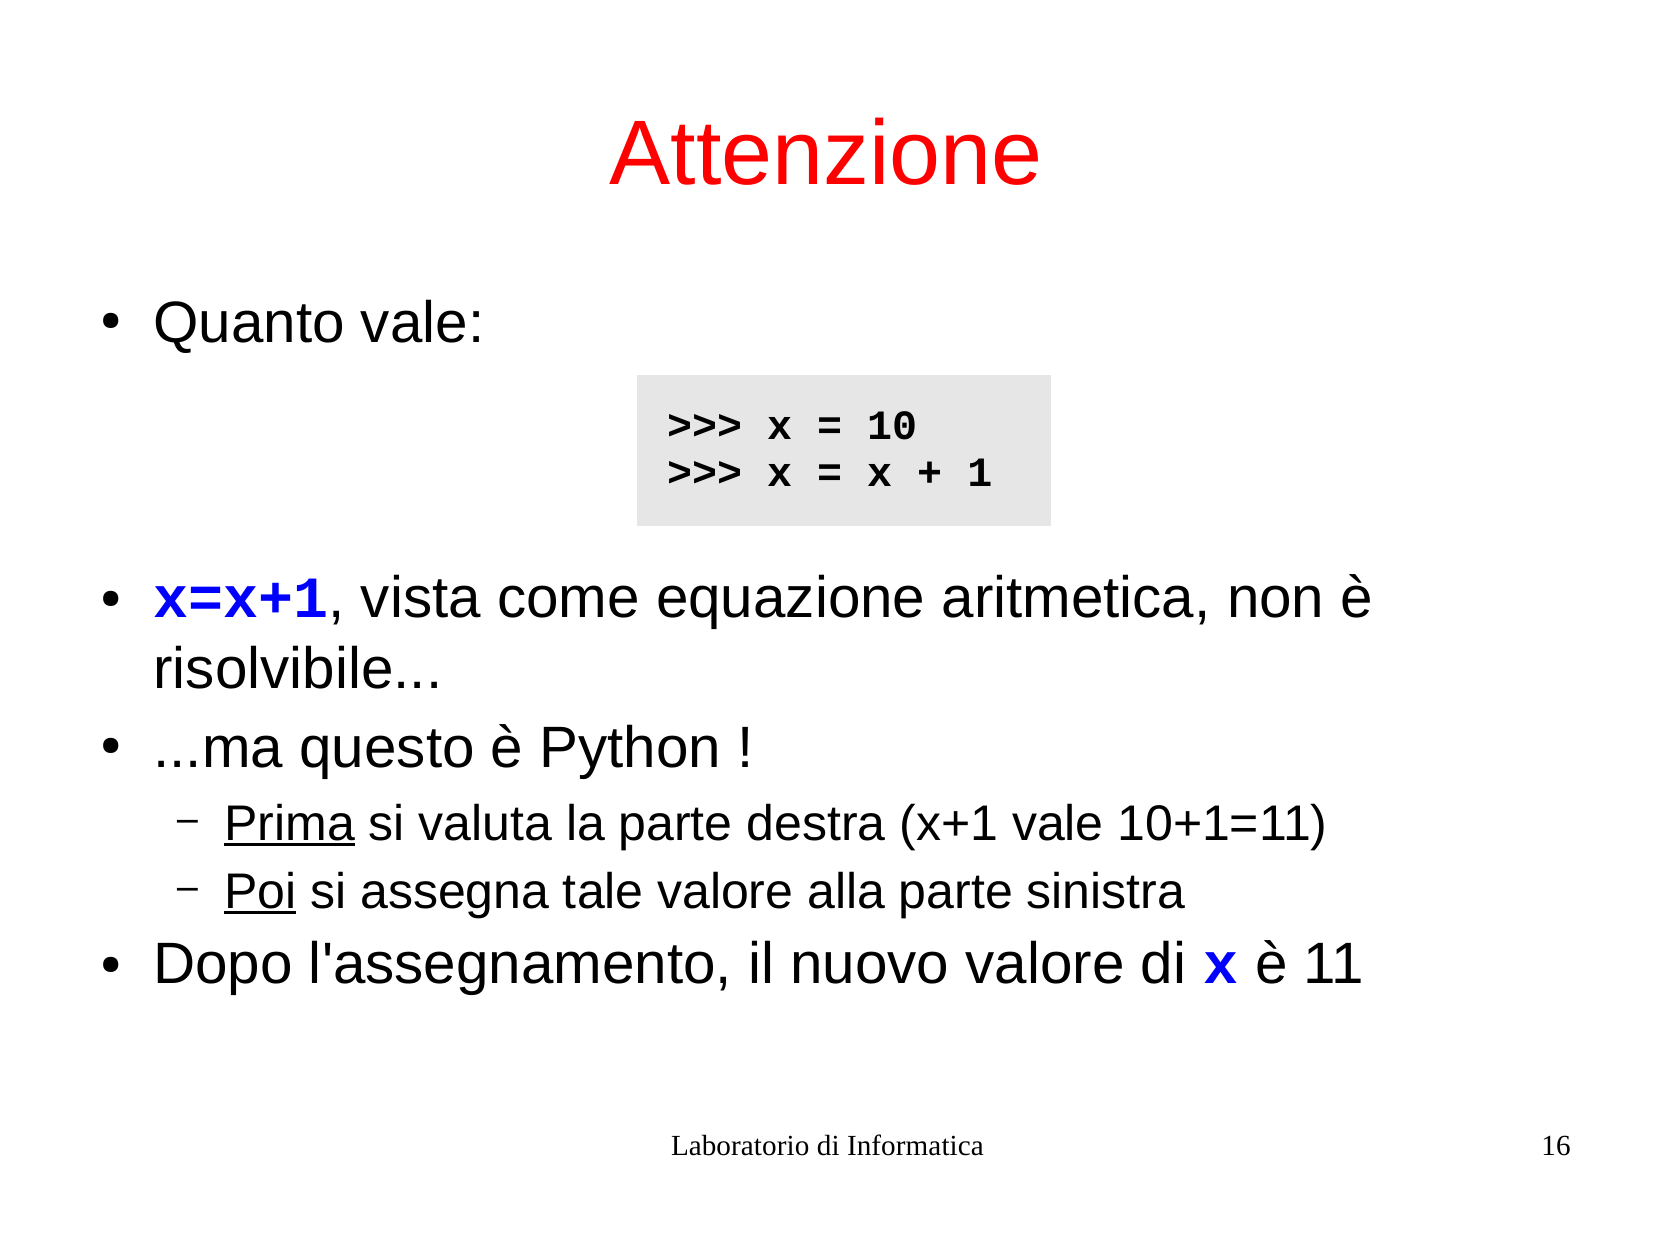

# Attenzione
Quanto vale:
x=x+1, vista come equazione aritmetica, non è risolvibile...
...ma questo è Python !
Prima si valuta la parte destra (x+1 vale 10+1=11)
Poi si assegna tale valore alla parte sinistra
Dopo l'assegnamento, il nuovo valore di x è 11
>>> x = 10
>>> x = x + 1
Laboratorio di Informatica
16